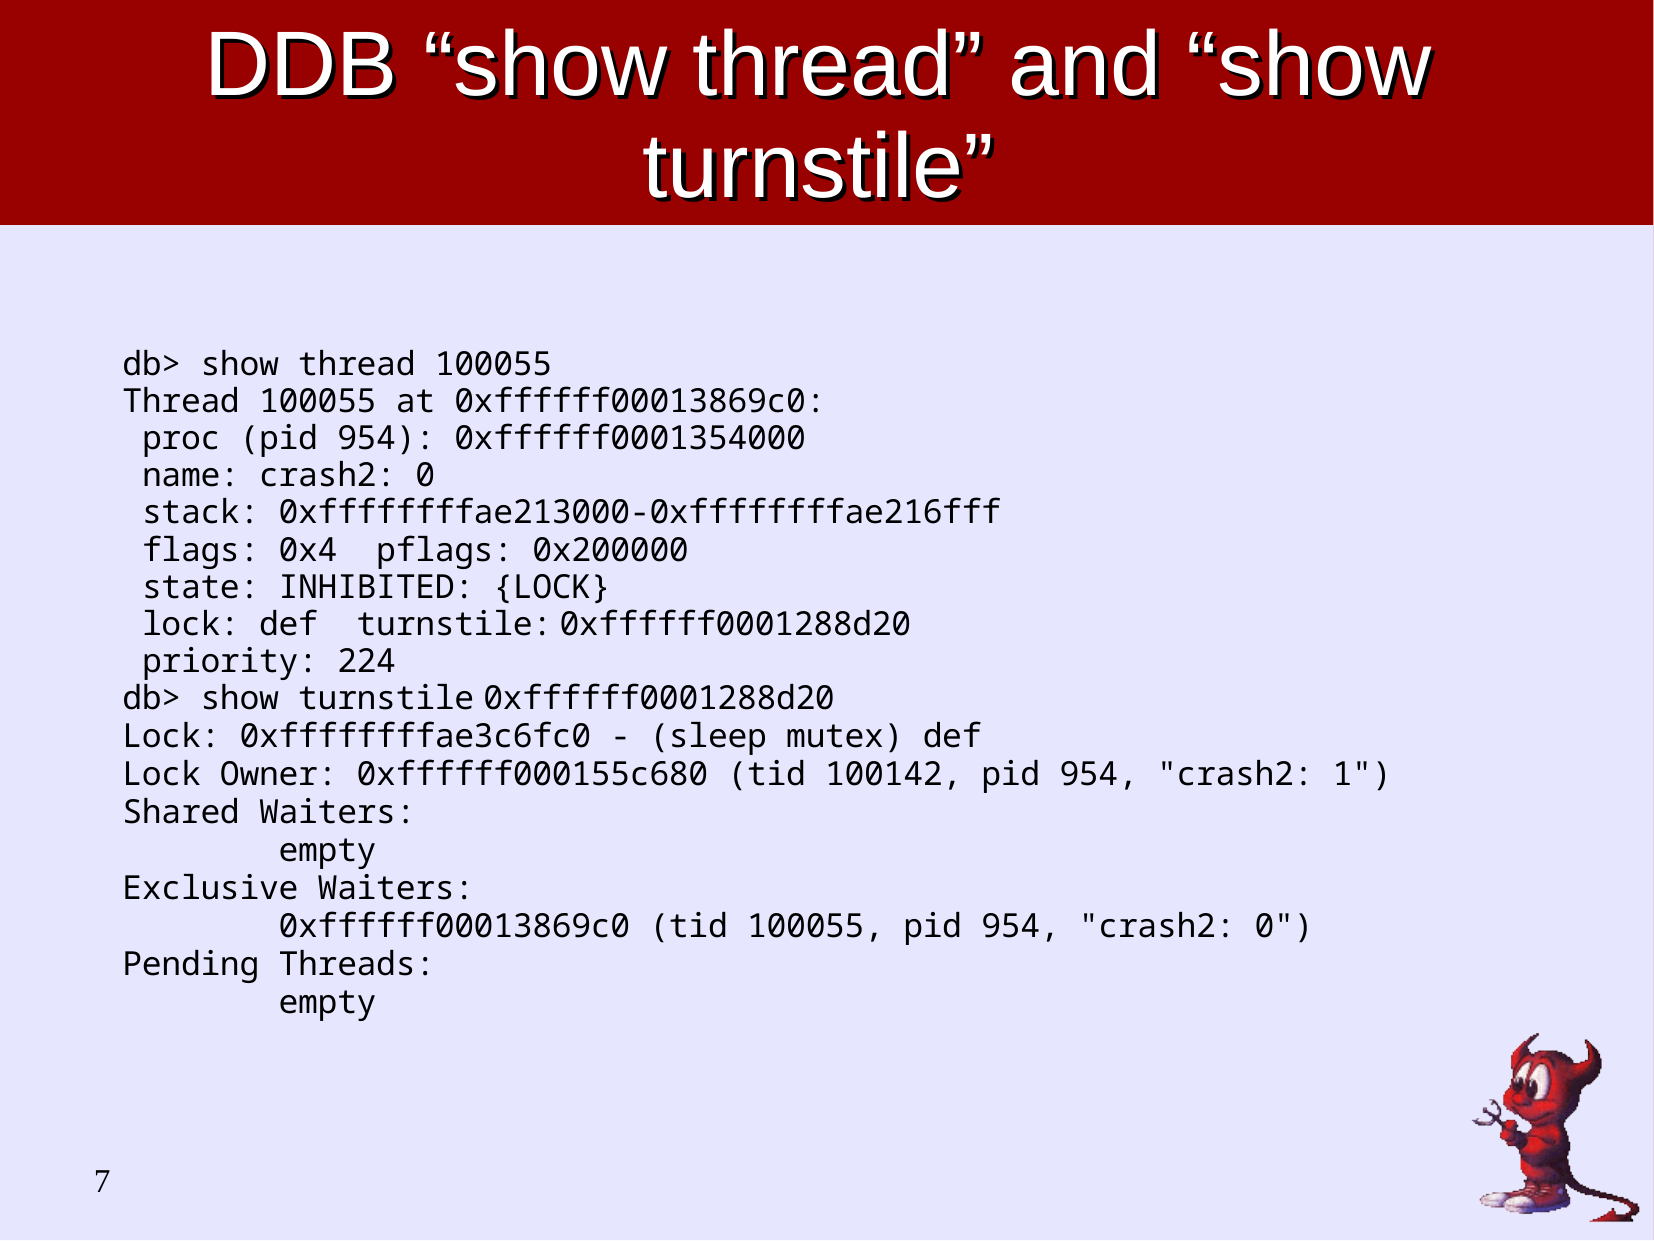

# DDB “show thread” and “show turnstile”